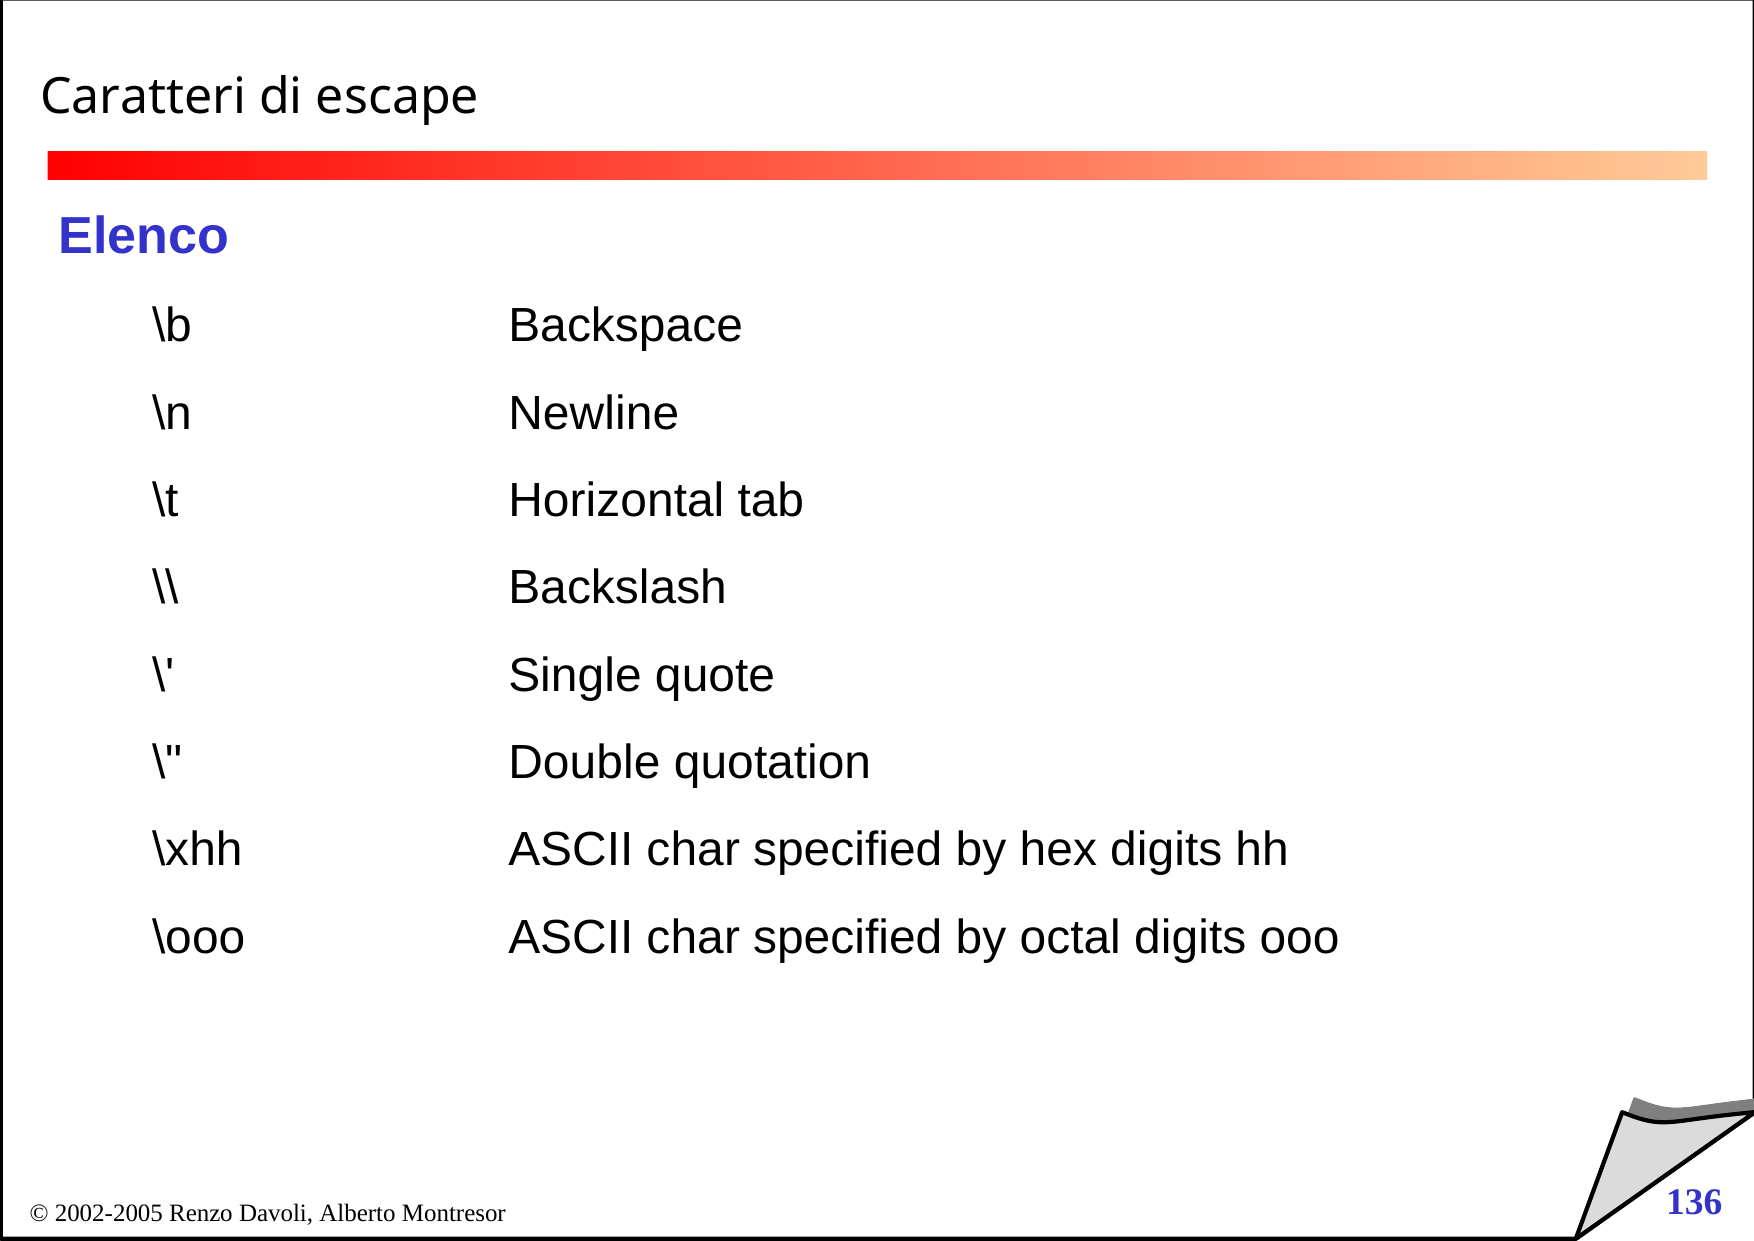

# Caratteri di escape
Elenco
\b		Backspace
\n		Newline
\t		Horizontal tab
\\		Backslash
\'		Single quote
\"		Double quotation
\xhh		ASCII char specified by hex digits hh
\ooo		ASCII char specified by octal digits ooo